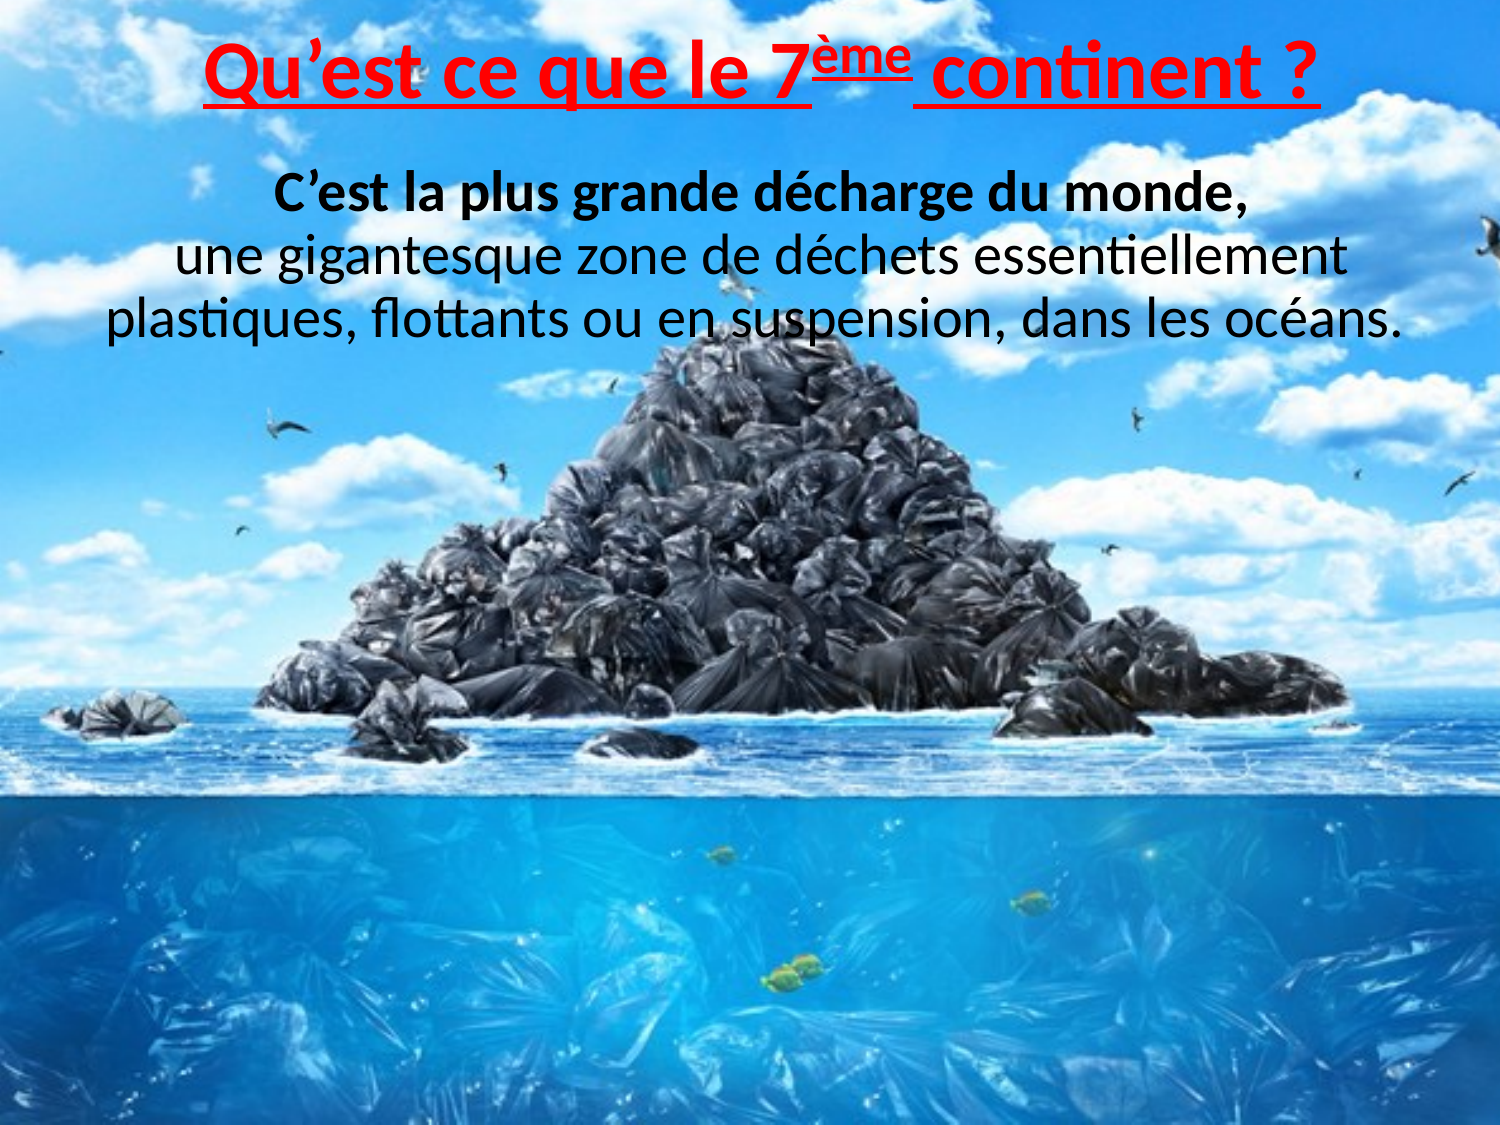

Qu’est ce que le 7ème continent ?
C’est la plus grande décharge du monde,
une gigantesque zone de déchets essentiellement plastiques, flottants ou en suspension, dans les océans.